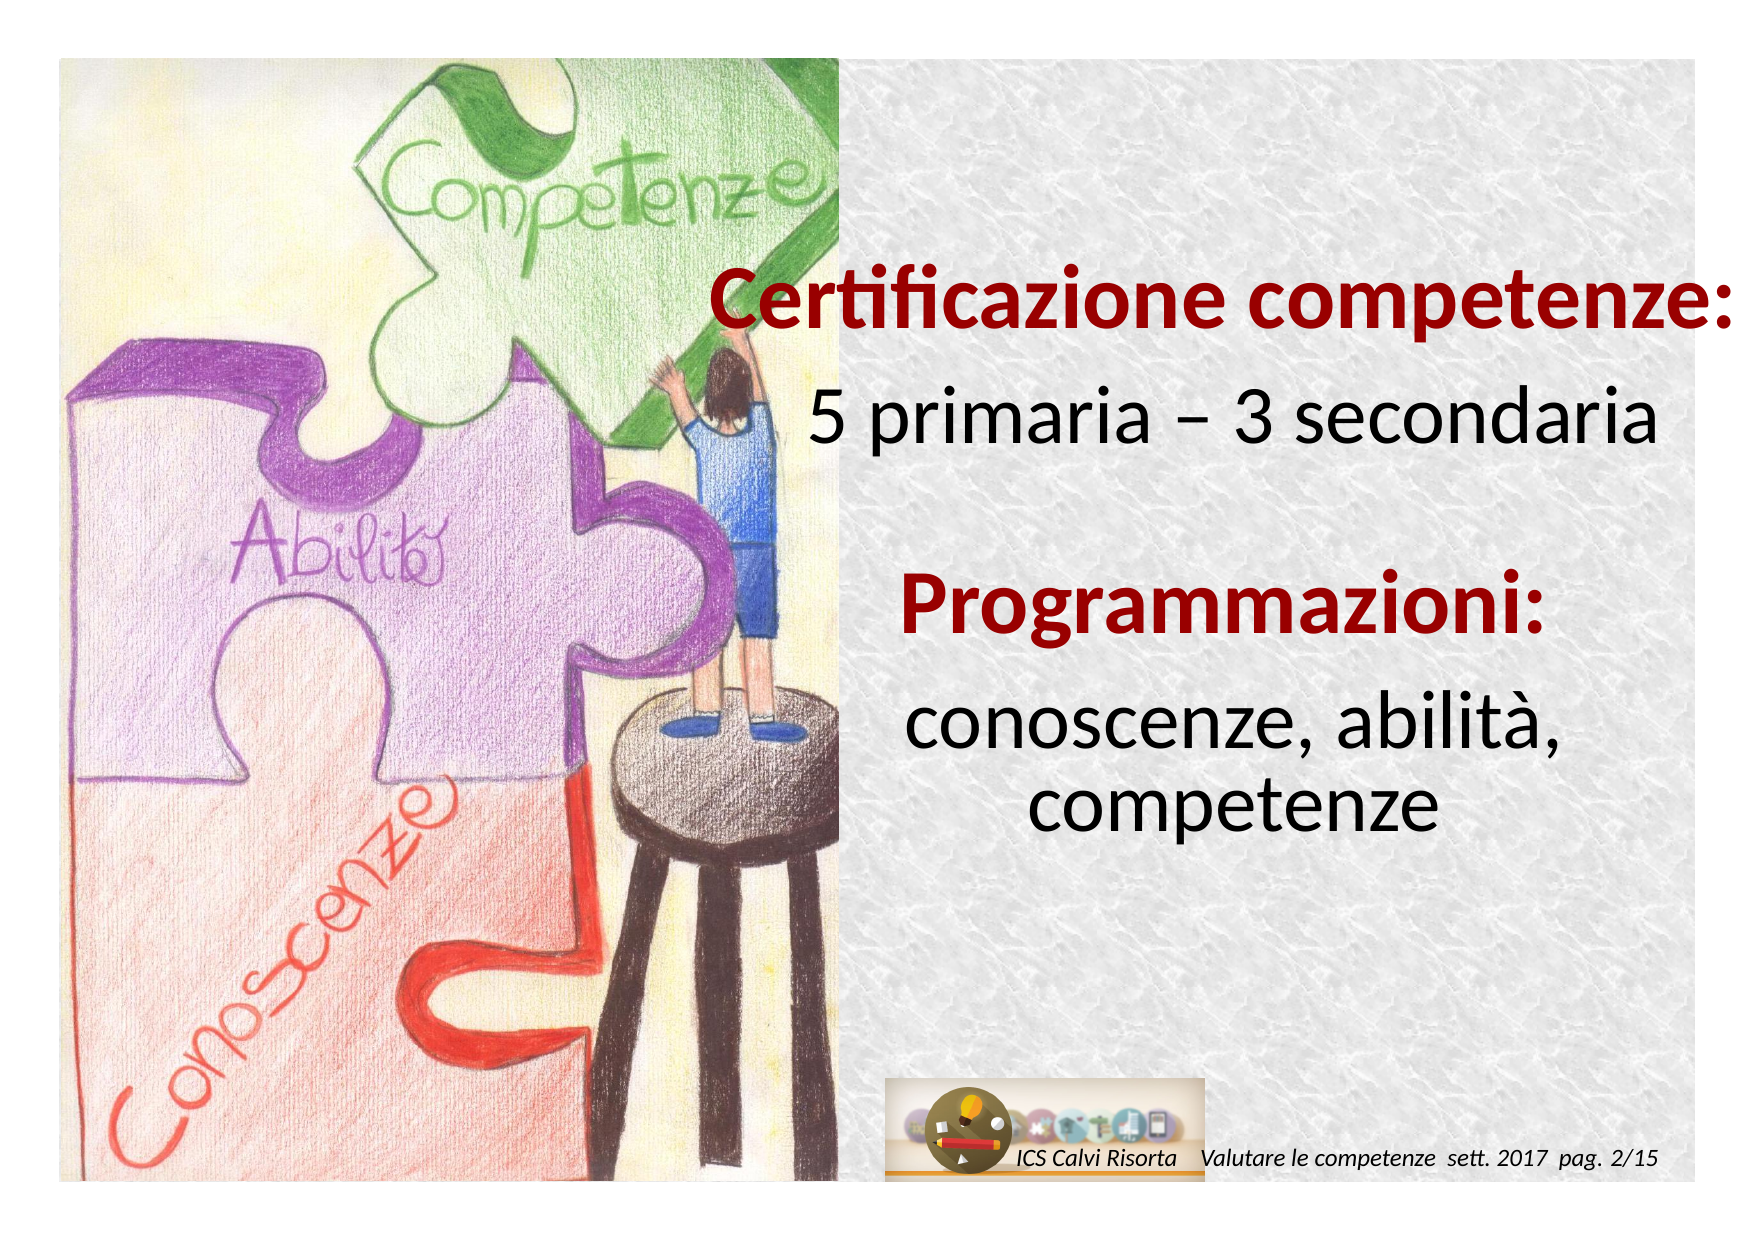

Certificazione competenze:
5 primaria – 3 secondaria
Programmazioni:
conoscenze, abilità, competenze
#
ICS Calvi Risorta Valutre le competenze - sett. 2017
2